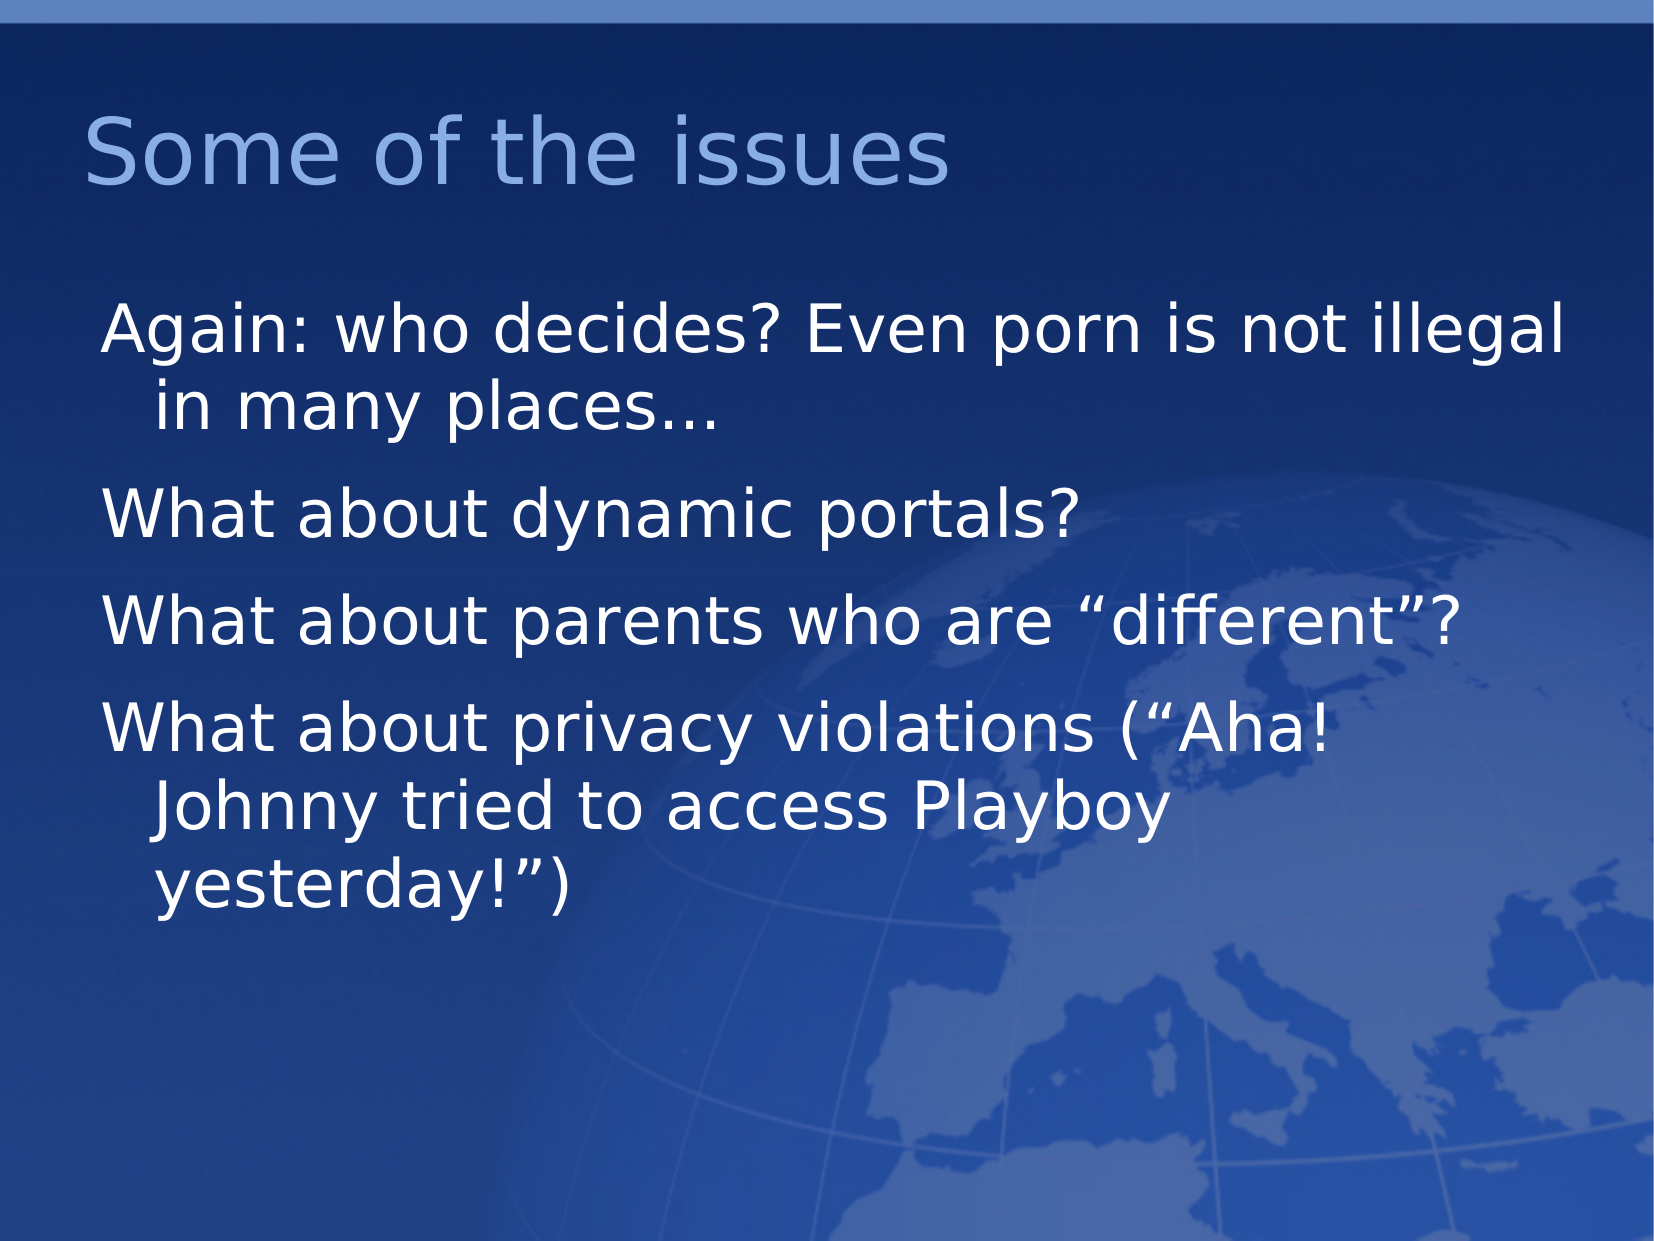

# Some of the issues
Again: who decides? Even porn is not illegal in many places...
What about dynamic portals?
What about parents who are “different”?
What about privacy violations (“Aha! Johnny tried to access Playboy yesterday!”)